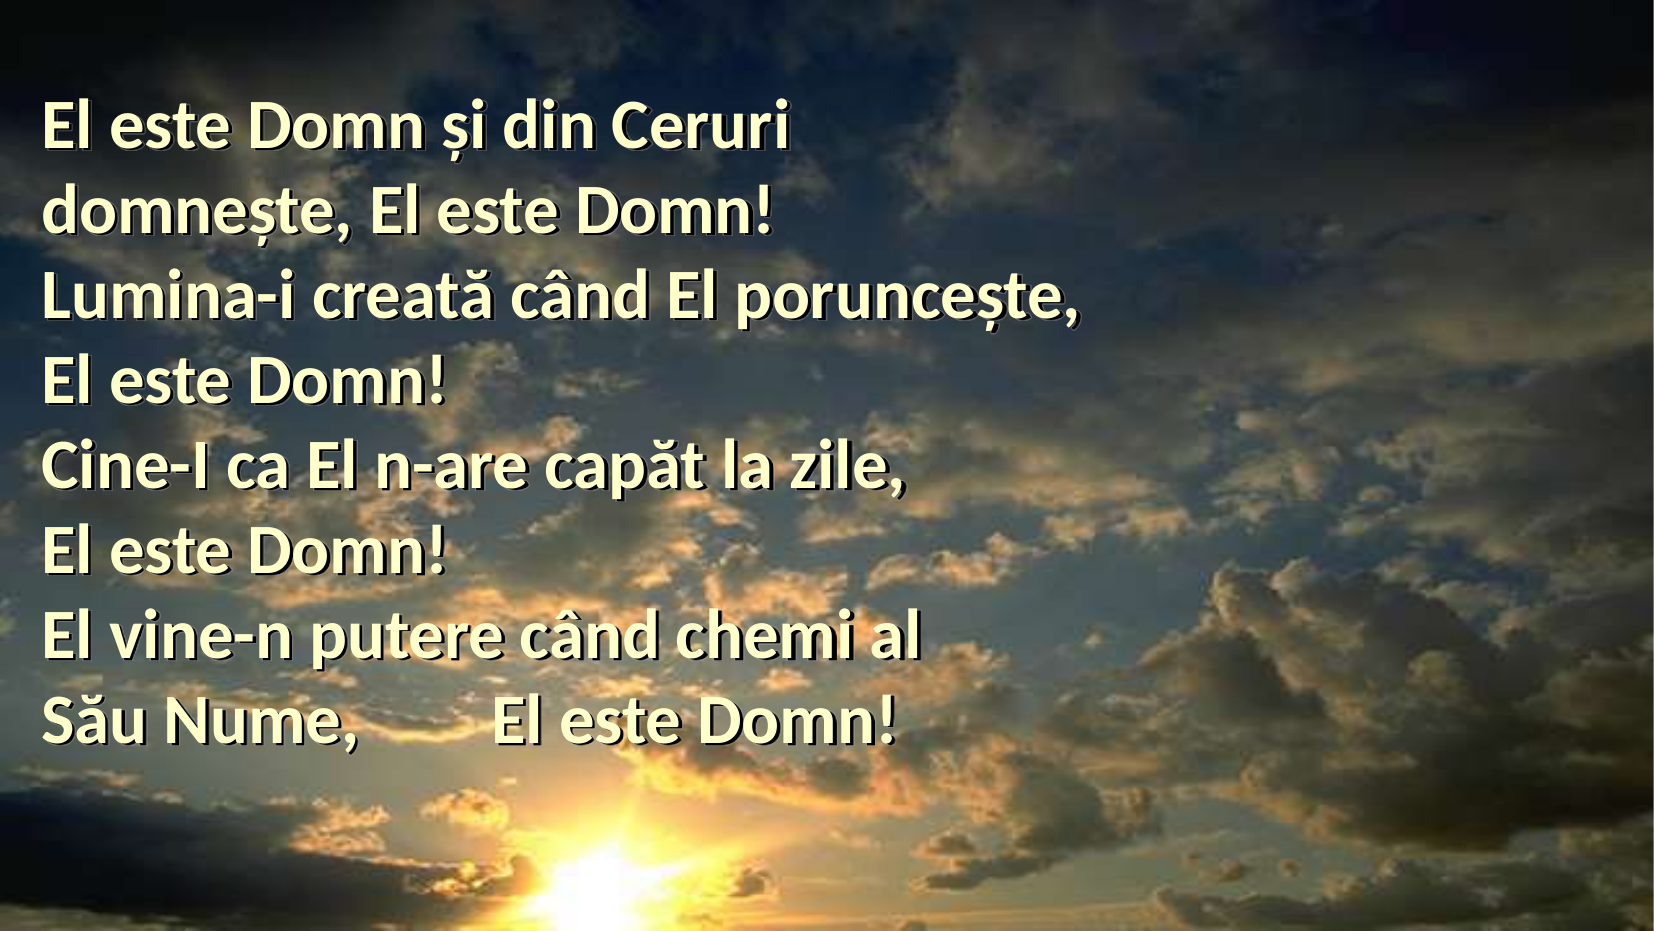

El este Domn şi din Ceruri
domneşte, El este Domn!
Lumina-i creată când El porunceşte,
El este Domn!
Cine-I ca El n-are capăt la zile,
El este Domn!
El vine-n putere când chemi al
Său Nume, 	El este Domn!